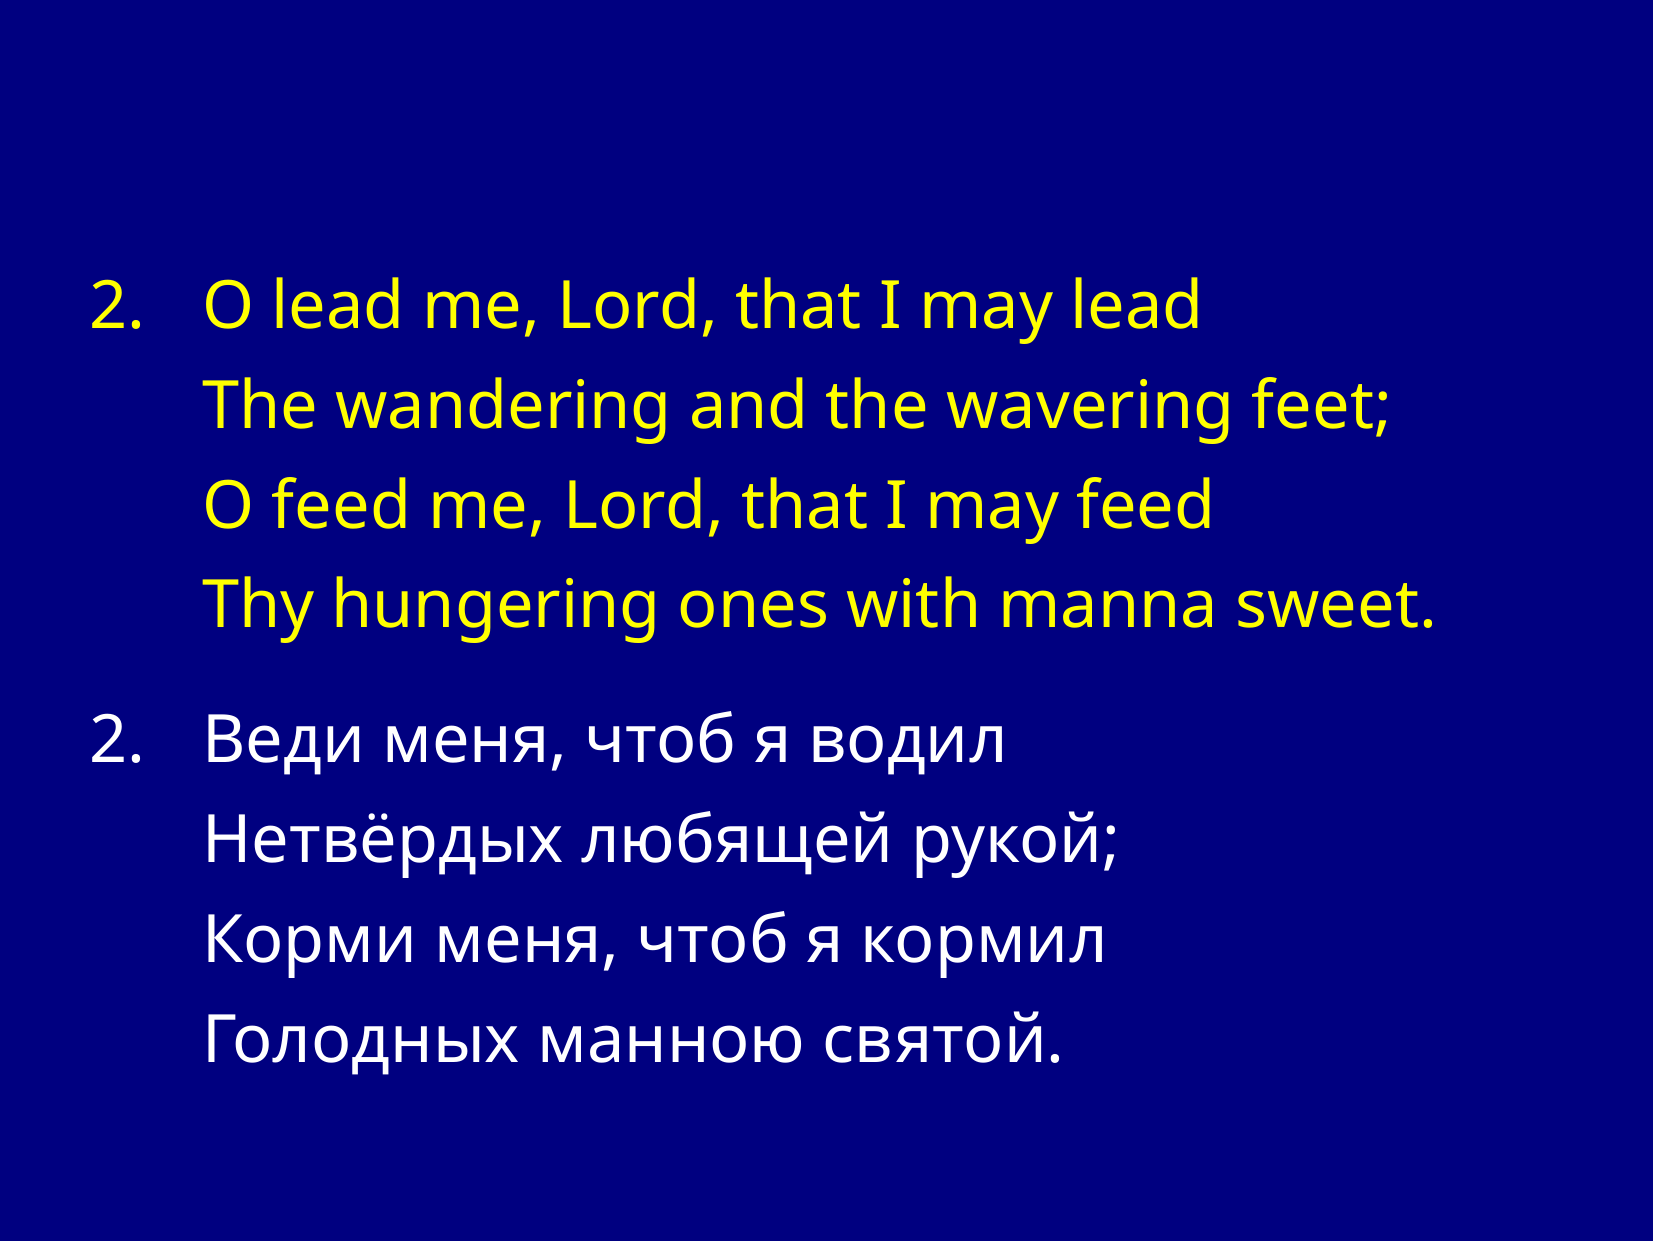

2.	O lead me, Lord, that I may lead
	The wandering and the wavering feet;
	O feed me, Lord, that I may feed
	Thy hungering ones with manna sweet.
2.	Веди меня, чтоб я водил
	Нетвёрдых любящей рукой;
	Корми меня, чтоб я кормил
	Голодных манною святой.